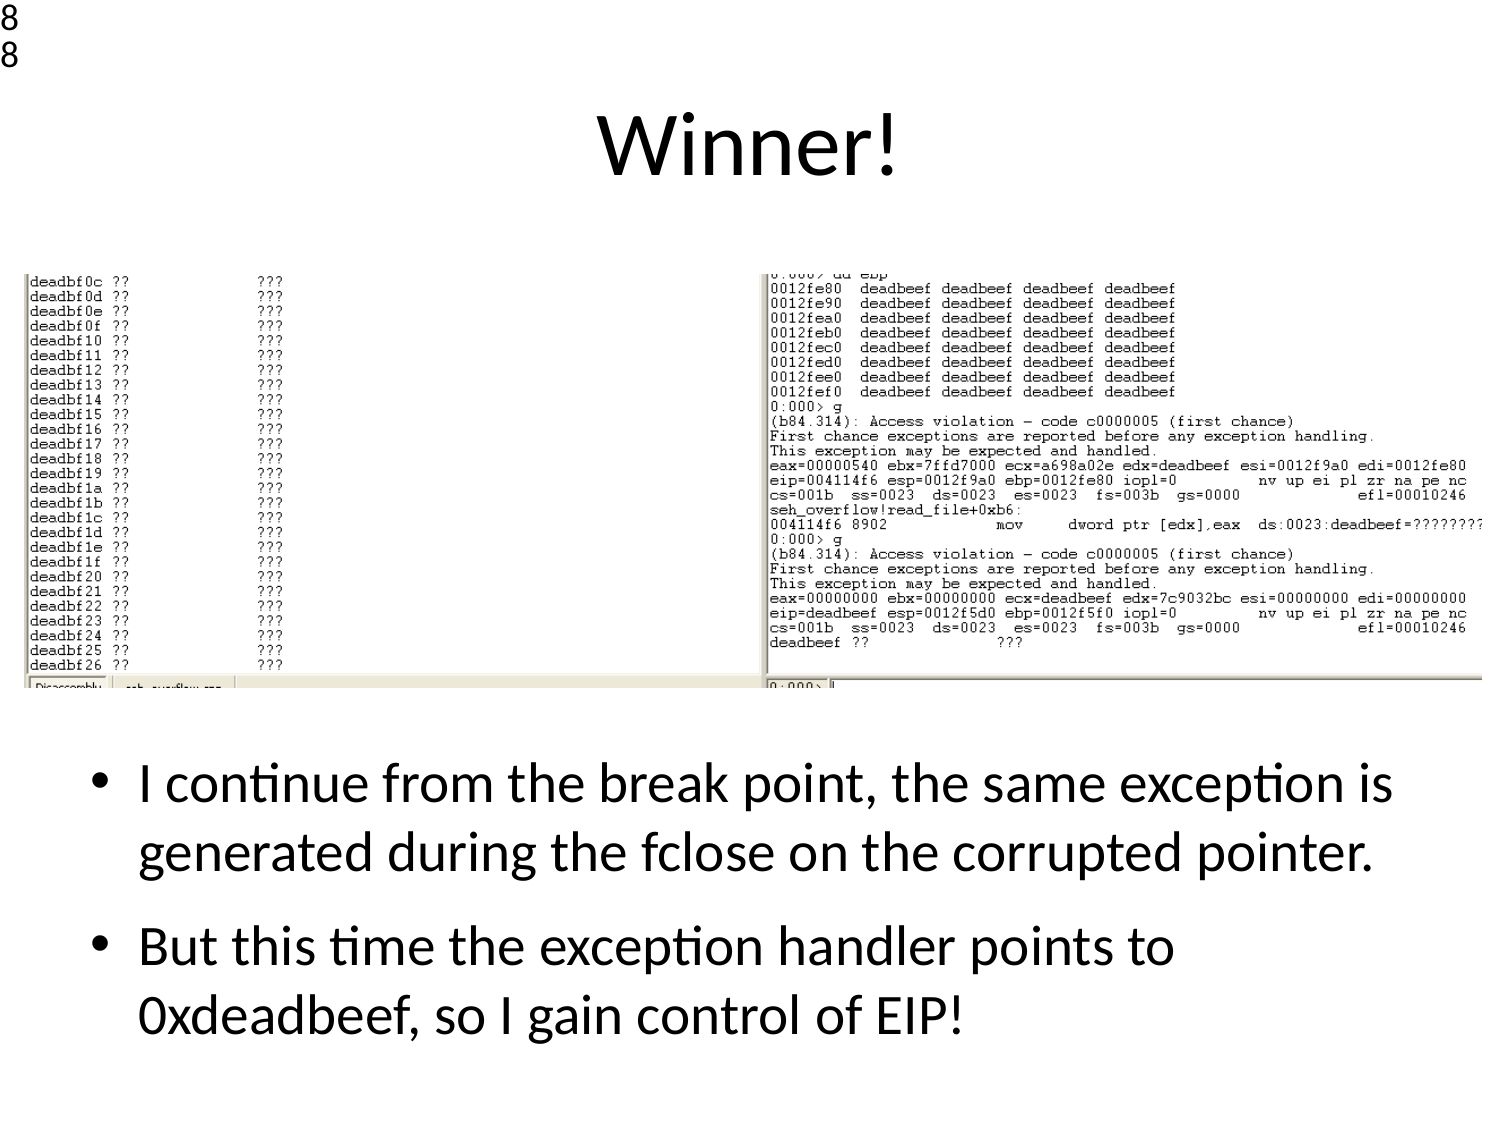

# Winner!
I continue from the break point, the same exception is generated during the fclose on the corrupted pointer.
But this time the exception handler points to 0xdeadbeef, so I gain control of EIP!